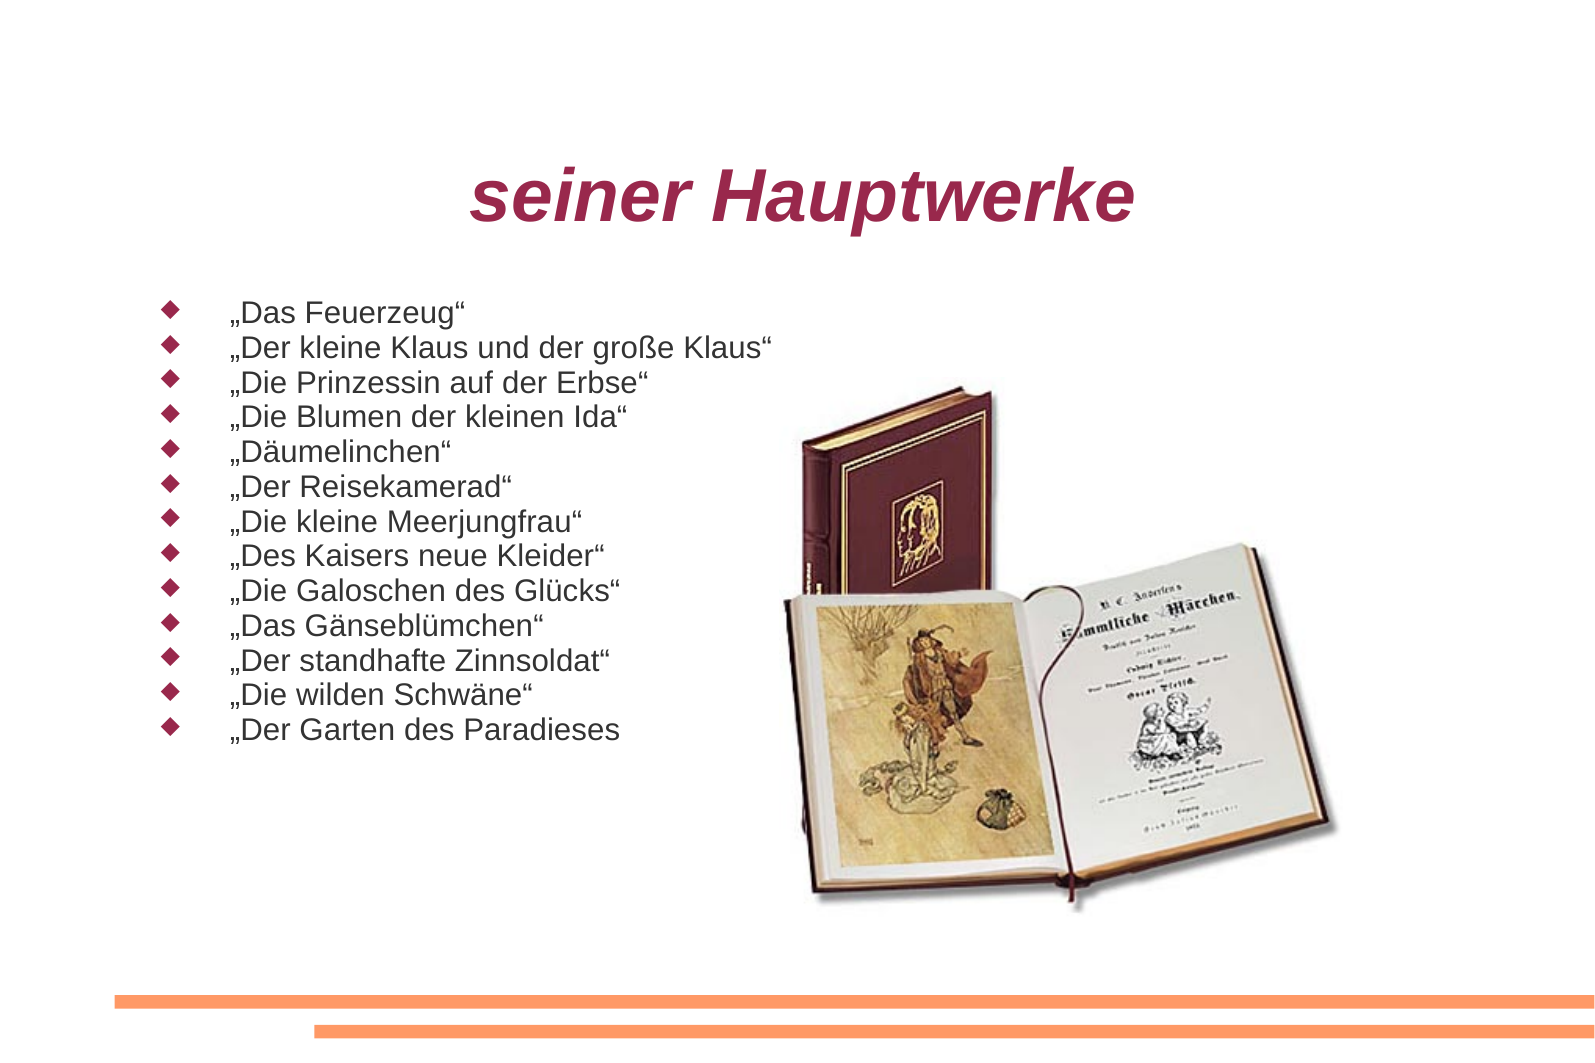

# seiner Hauptwerke
„Das Feuerzeug“
„Der kleine Klaus und der große Klaus“
„Die Prinzessin auf der Erbse“
„Die Blumen der kleinen Ida“
„Däumelinchen“
„Der Reisekamerad“
„Die kleine Meerjungfrau“
„Des Kaisers neue Kleider“
„Die Galoschen des Glücks“
„Das Gänseblümchen“
„Der standhafte Zinnsoldat“
„Die wilden Schwäne“
„Der Garten des Paradieses